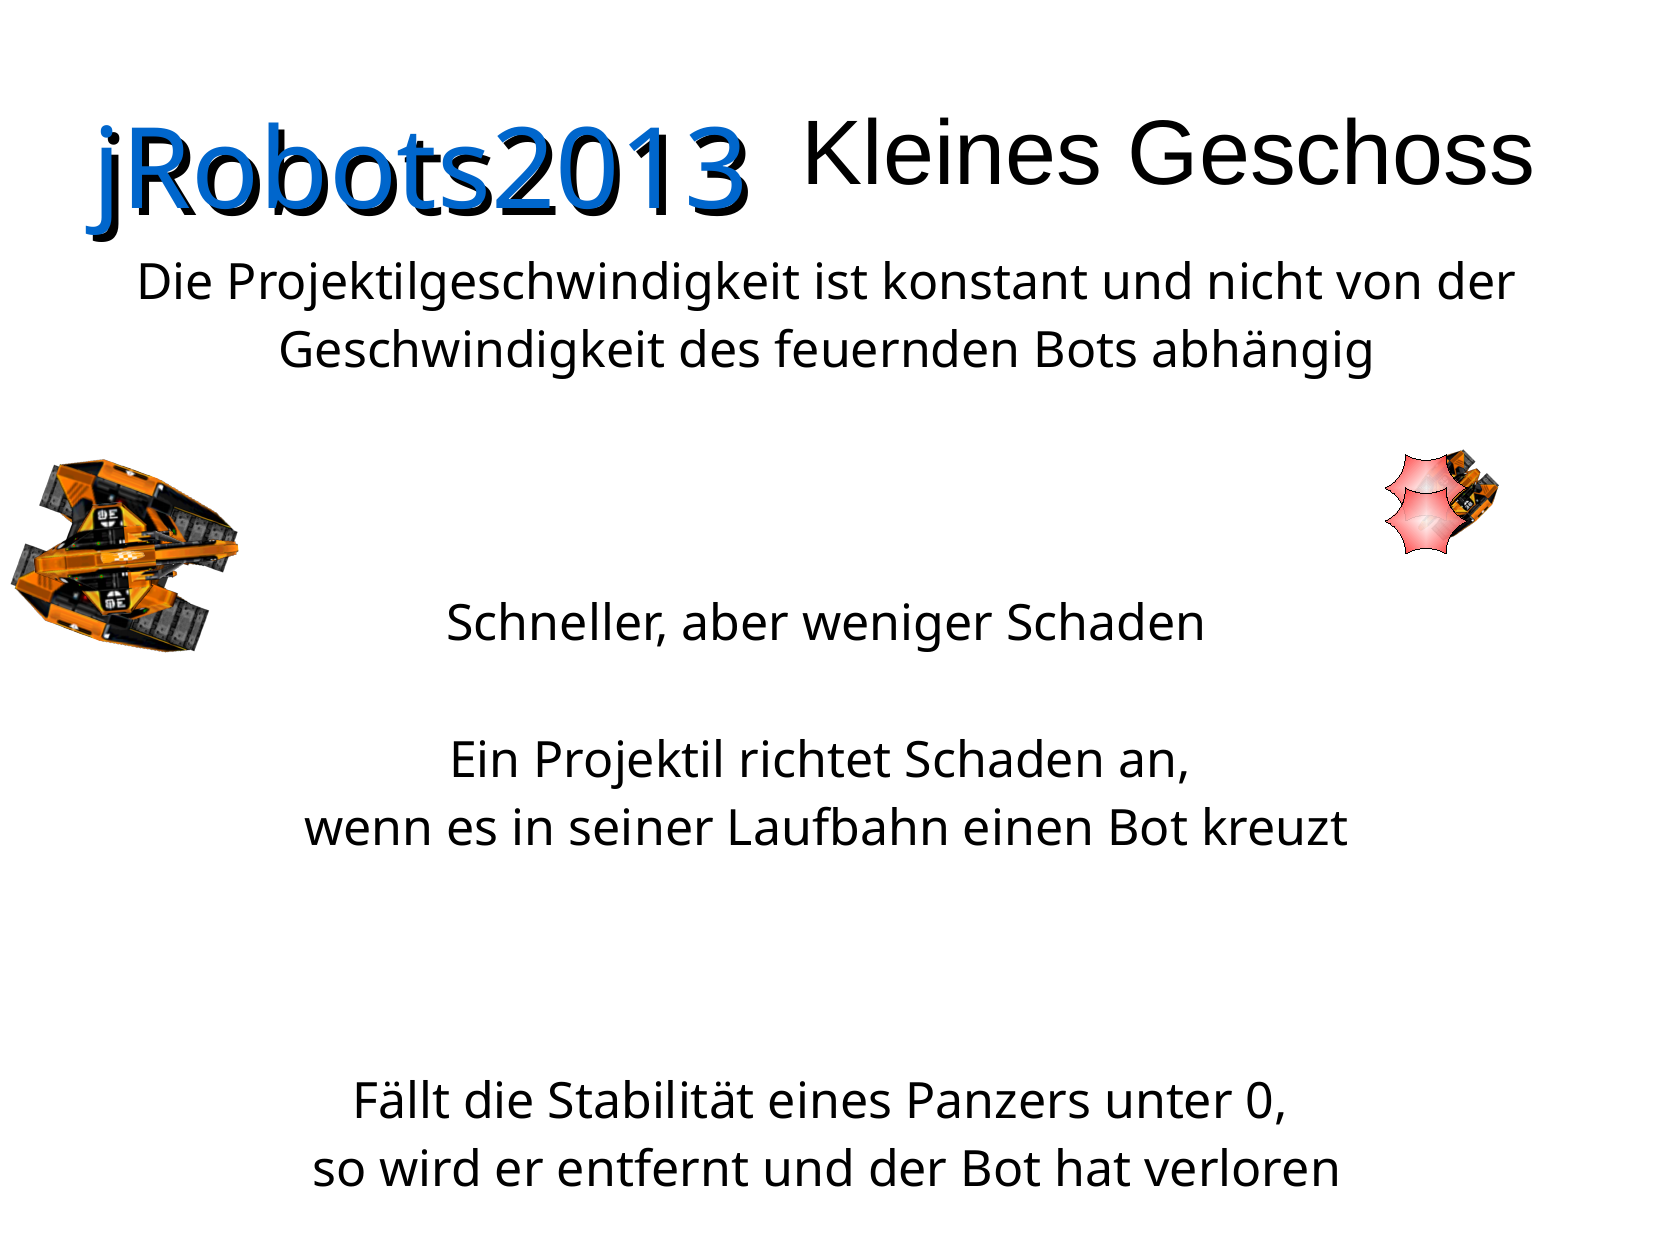

# Kleines Geschoss
Die Projektilgeschwindigkeit ist konstant und nicht von der Geschwindigkeit des feuernden Bots abhängig
Schneller, aber weniger Schaden
Ein Projektil richtet Schaden an,
wenn es in seiner Laufbahn einen Bot kreuzt
Fällt die Stabilität eines Panzers unter 0,
so wird er entfernt und der Bot hat verloren